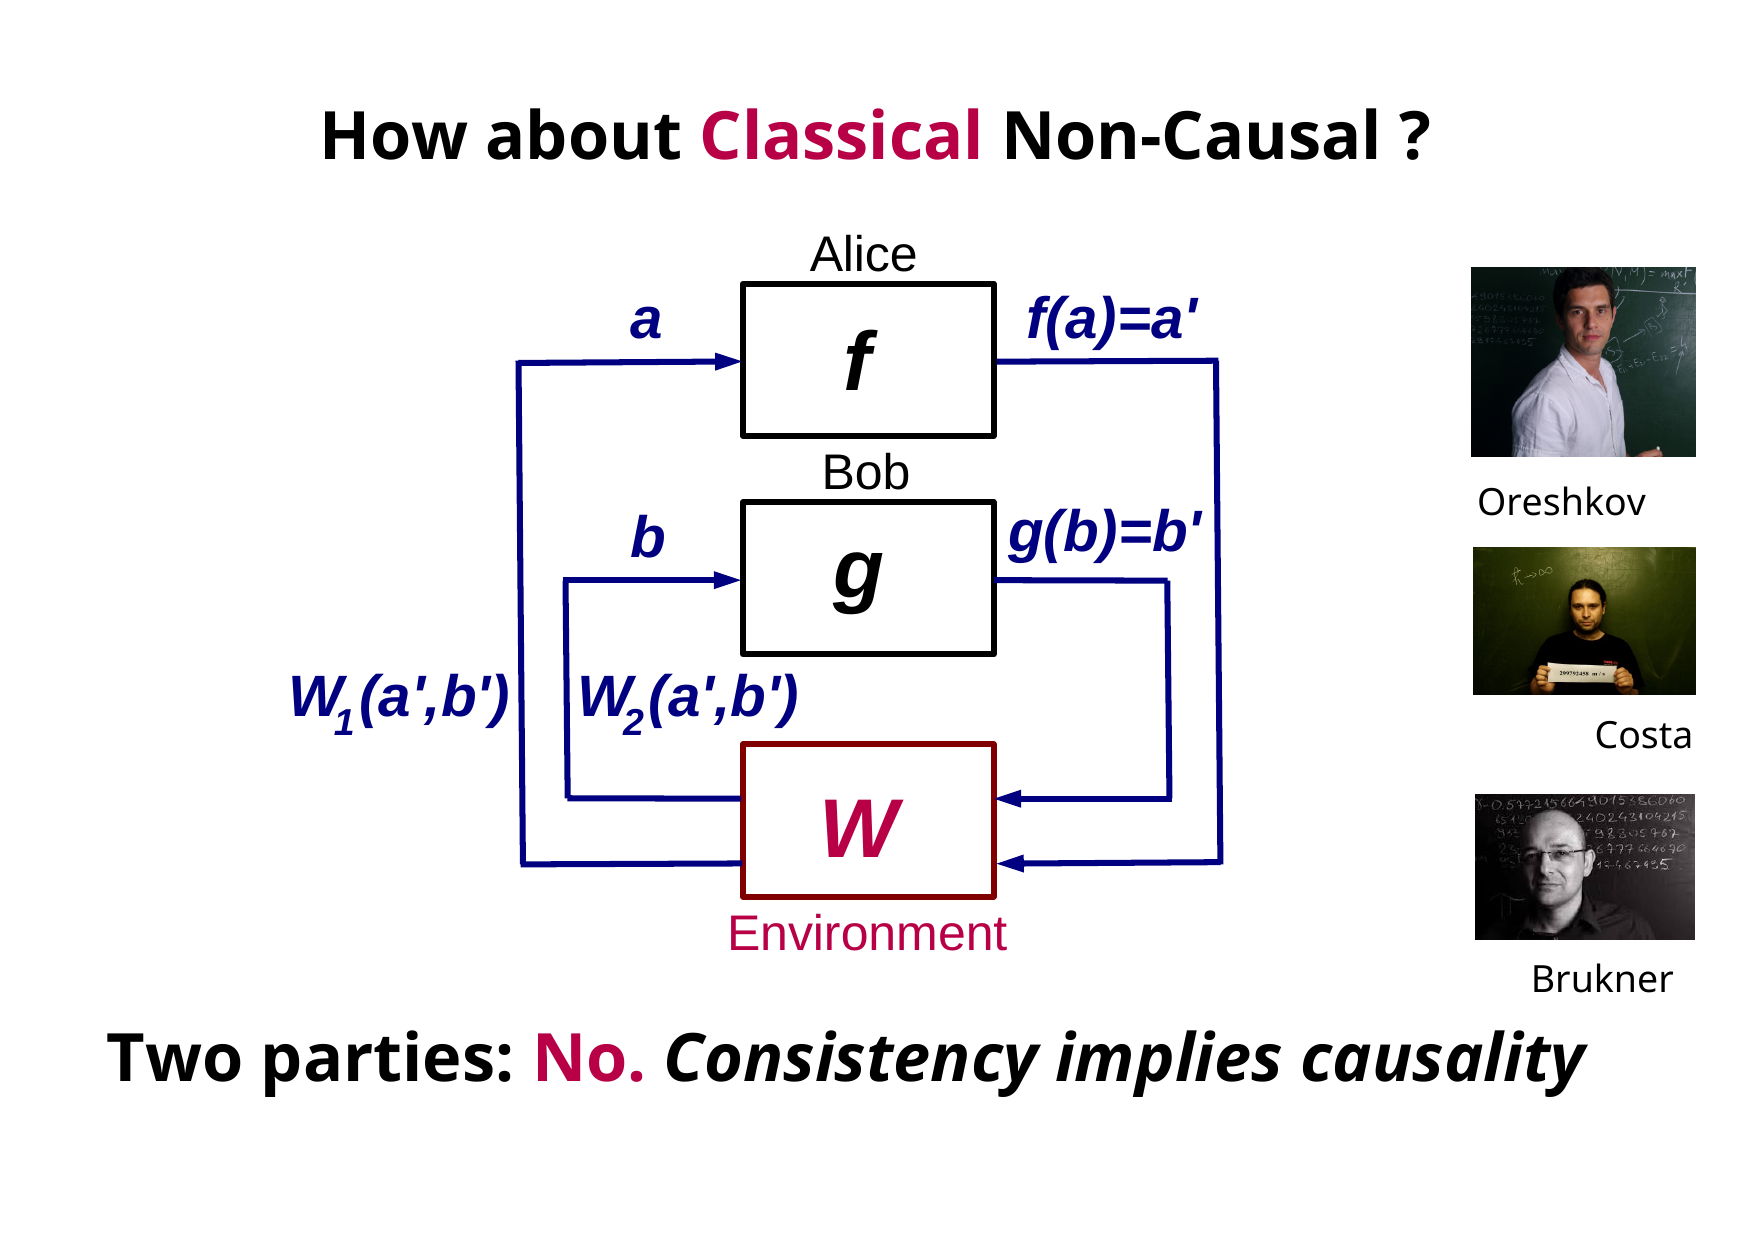

How about Classical Non-Causal ?
Alice
a
f(a)=a'
f
Bob
Oreshkov
g(b)=b'
b
g
W (a',b')
W (a',b')
1
2
Costa
W
Environment
Brukner
Two parties: No. Consistency implies causality